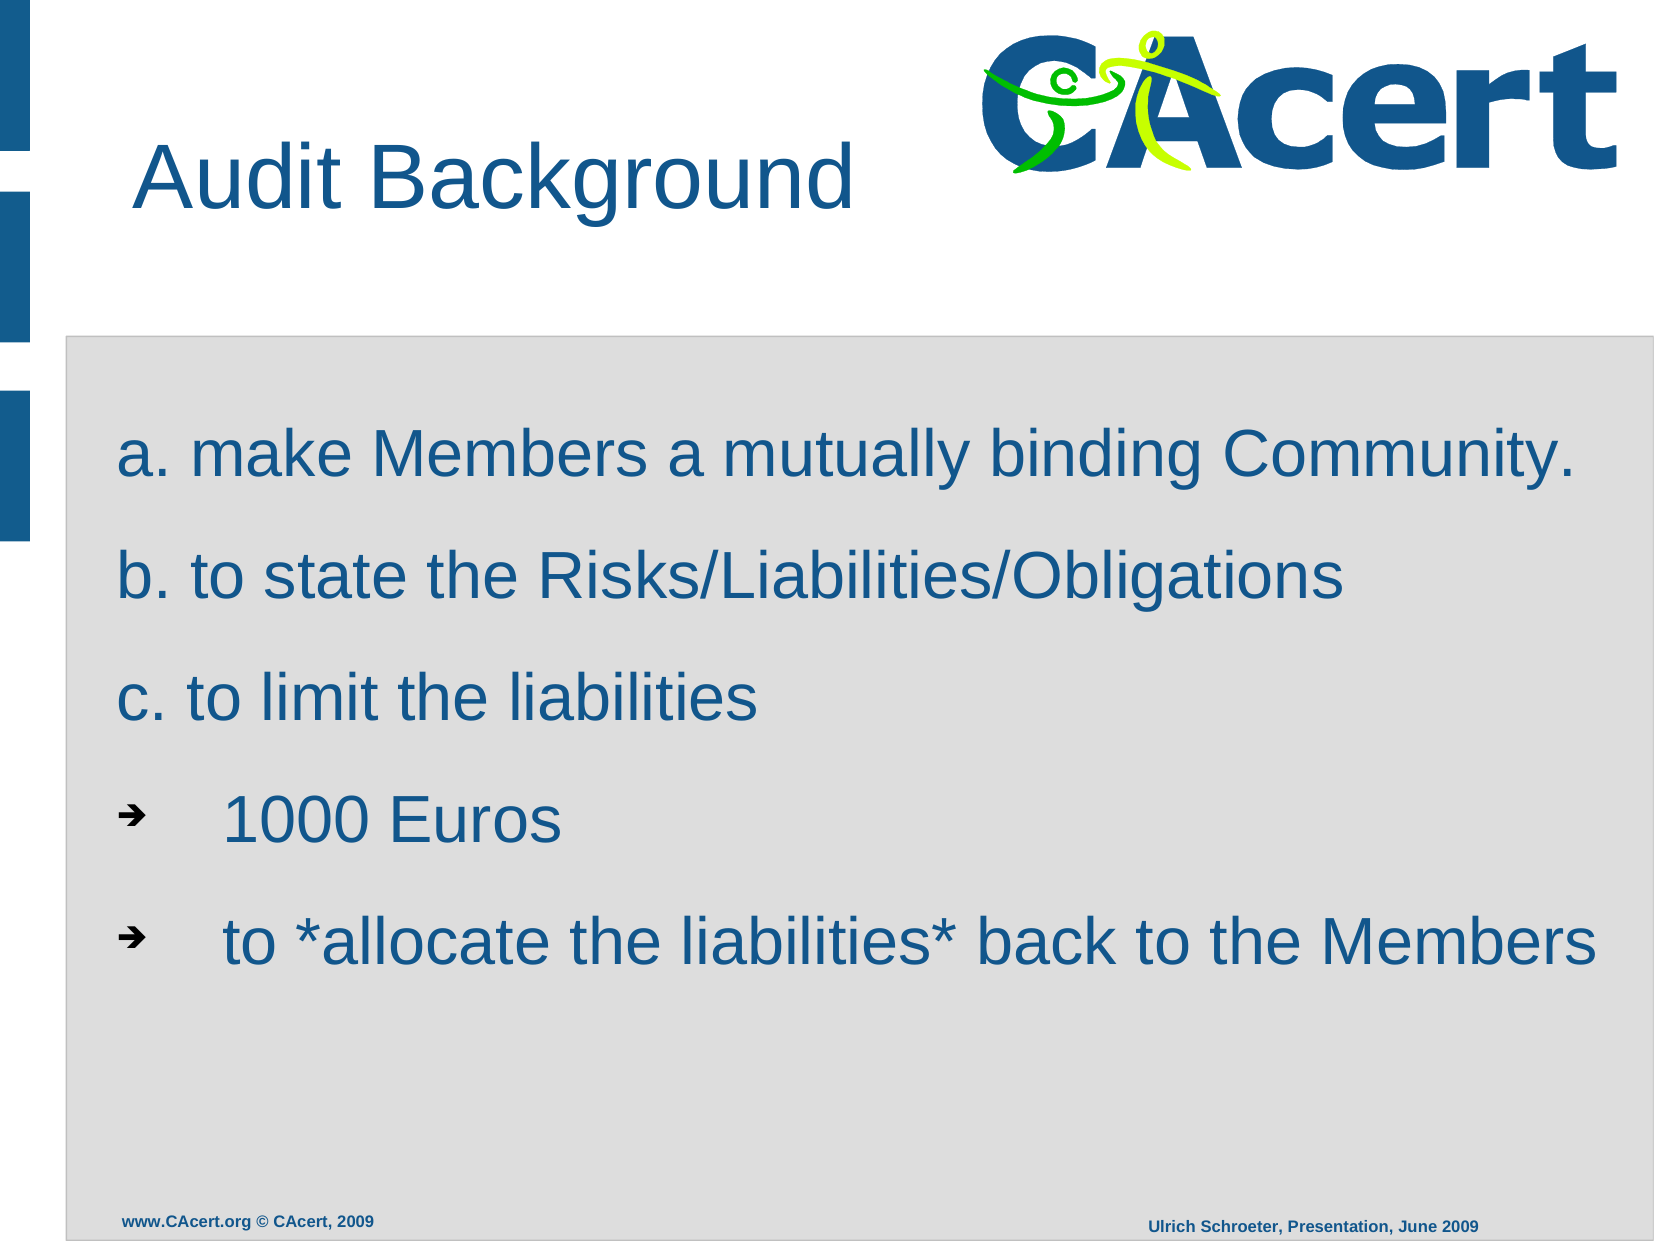

Audit Background
a. make Members a mutually binding Community.
b. to state the Risks/Liabilities/Obligations
c. to limit the liabilities
 1000 Euros
 to *allocate the liabilities* back to the Members